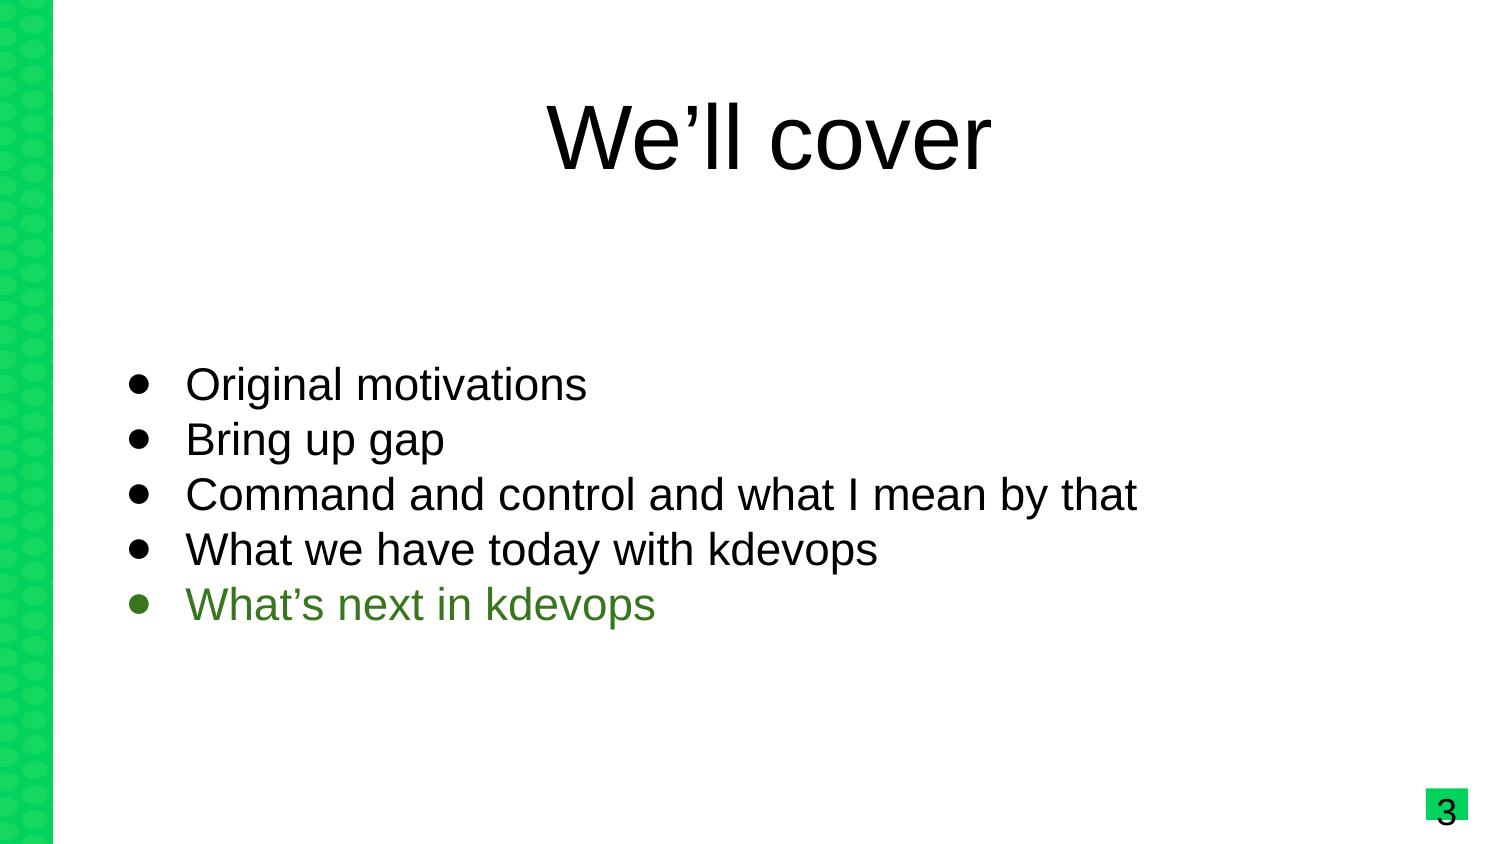

We’ll cover
Original motivations
Bring up gap
Command and control and what I mean by that
What we have today with kdevops
What’s next in kdevops